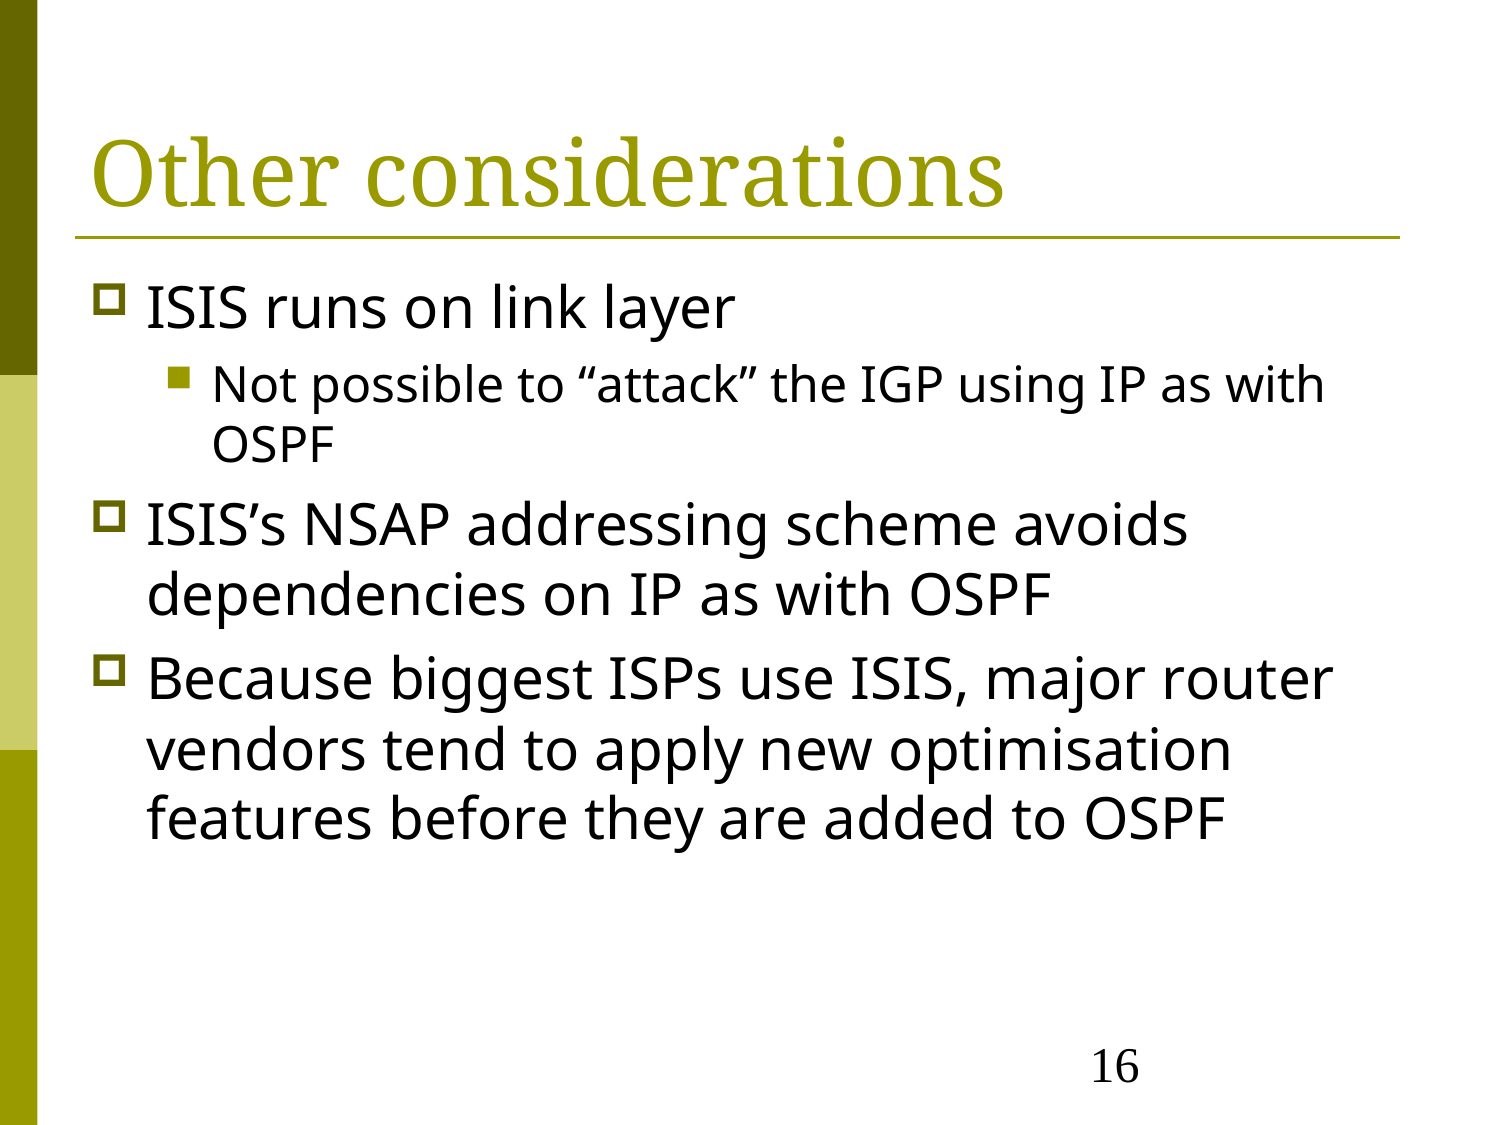

# Other considerations
ISIS runs on link layer
Not possible to “attack” the IGP using IP as with OSPF
ISIS’s NSAP addressing scheme avoids dependencies on IP as with OSPF
Because biggest ISPs use ISIS, major router vendors tend to apply new optimisation features before they are added to OSPF
16